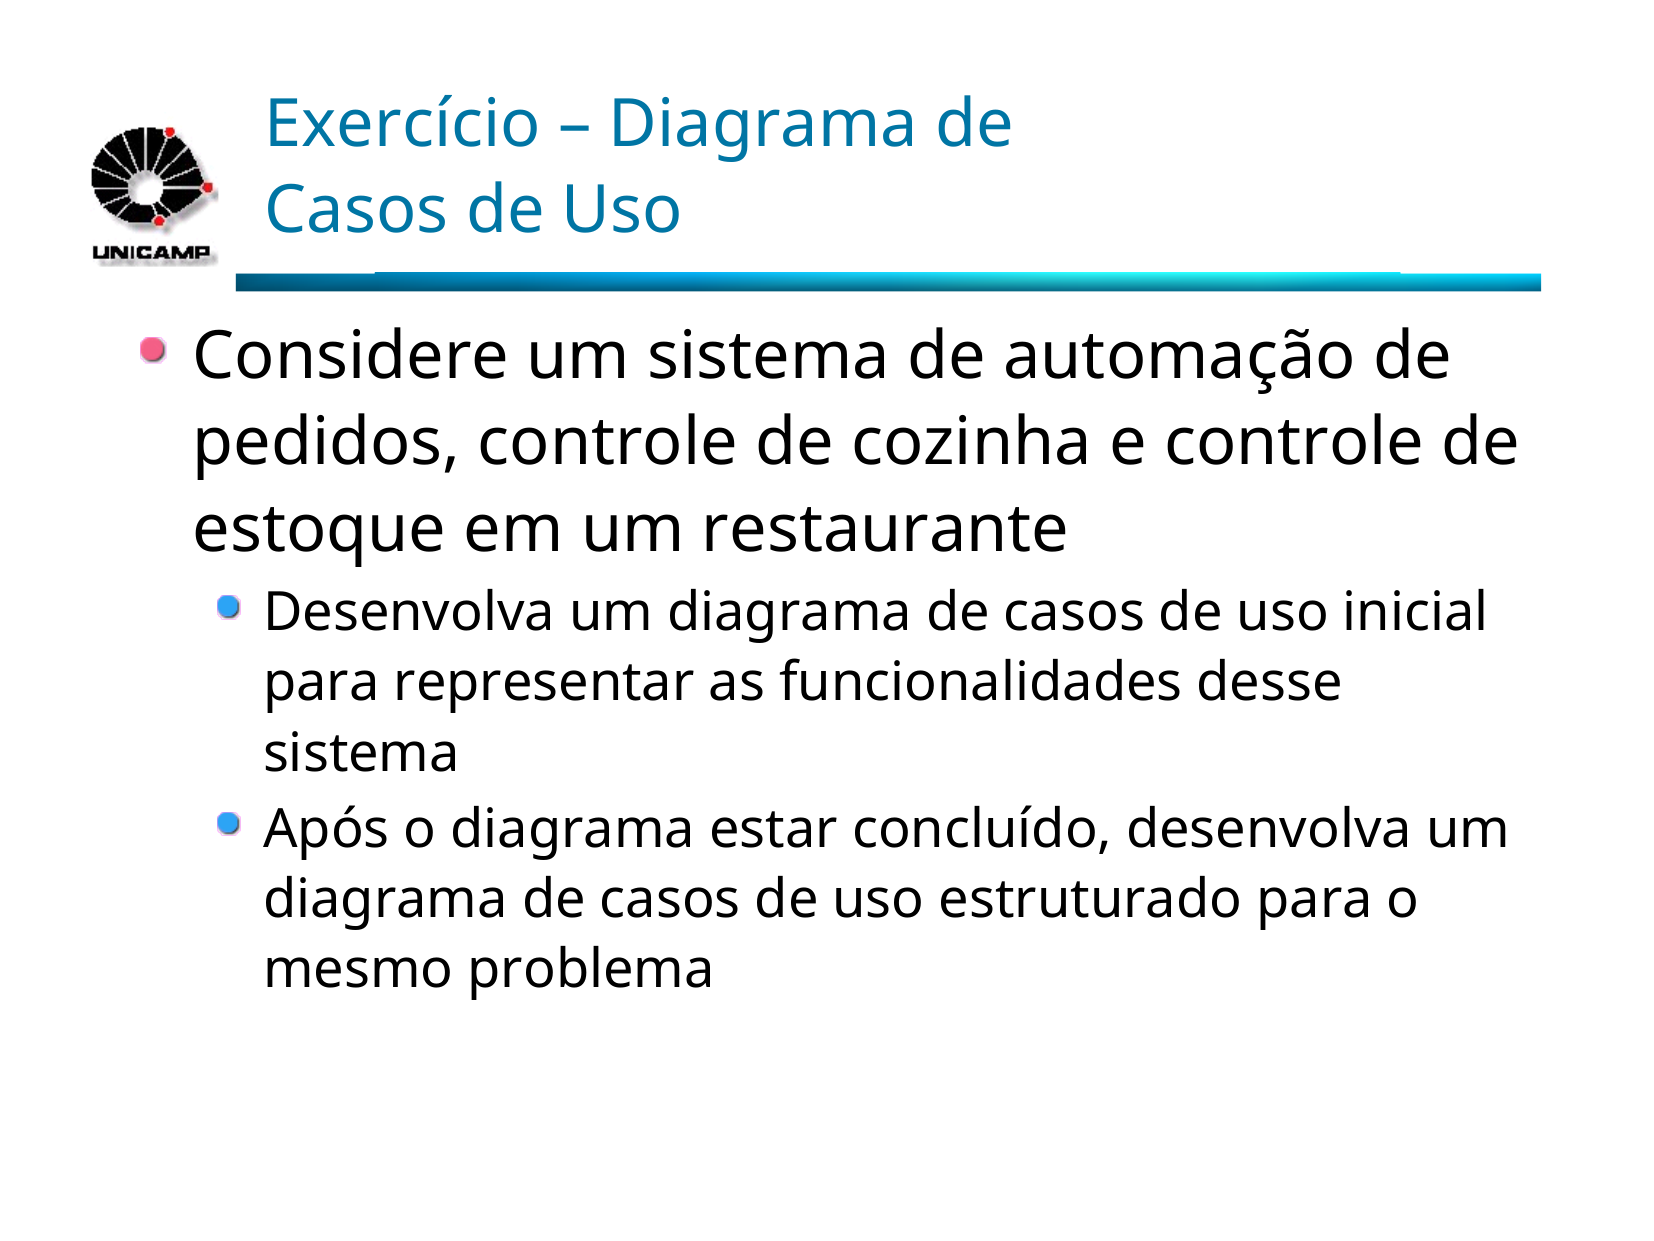

# Exercício – Diagrama de Casos de Uso
Considere um sistema de automação de pedidos, controle de cozinha e controle de estoque em um restaurante
Desenvolva um diagrama de casos de uso inicial para representar as funcionalidades desse sistema
Após o diagrama estar concluído, desenvolva um diagrama de casos de uso estruturado para o mesmo problema